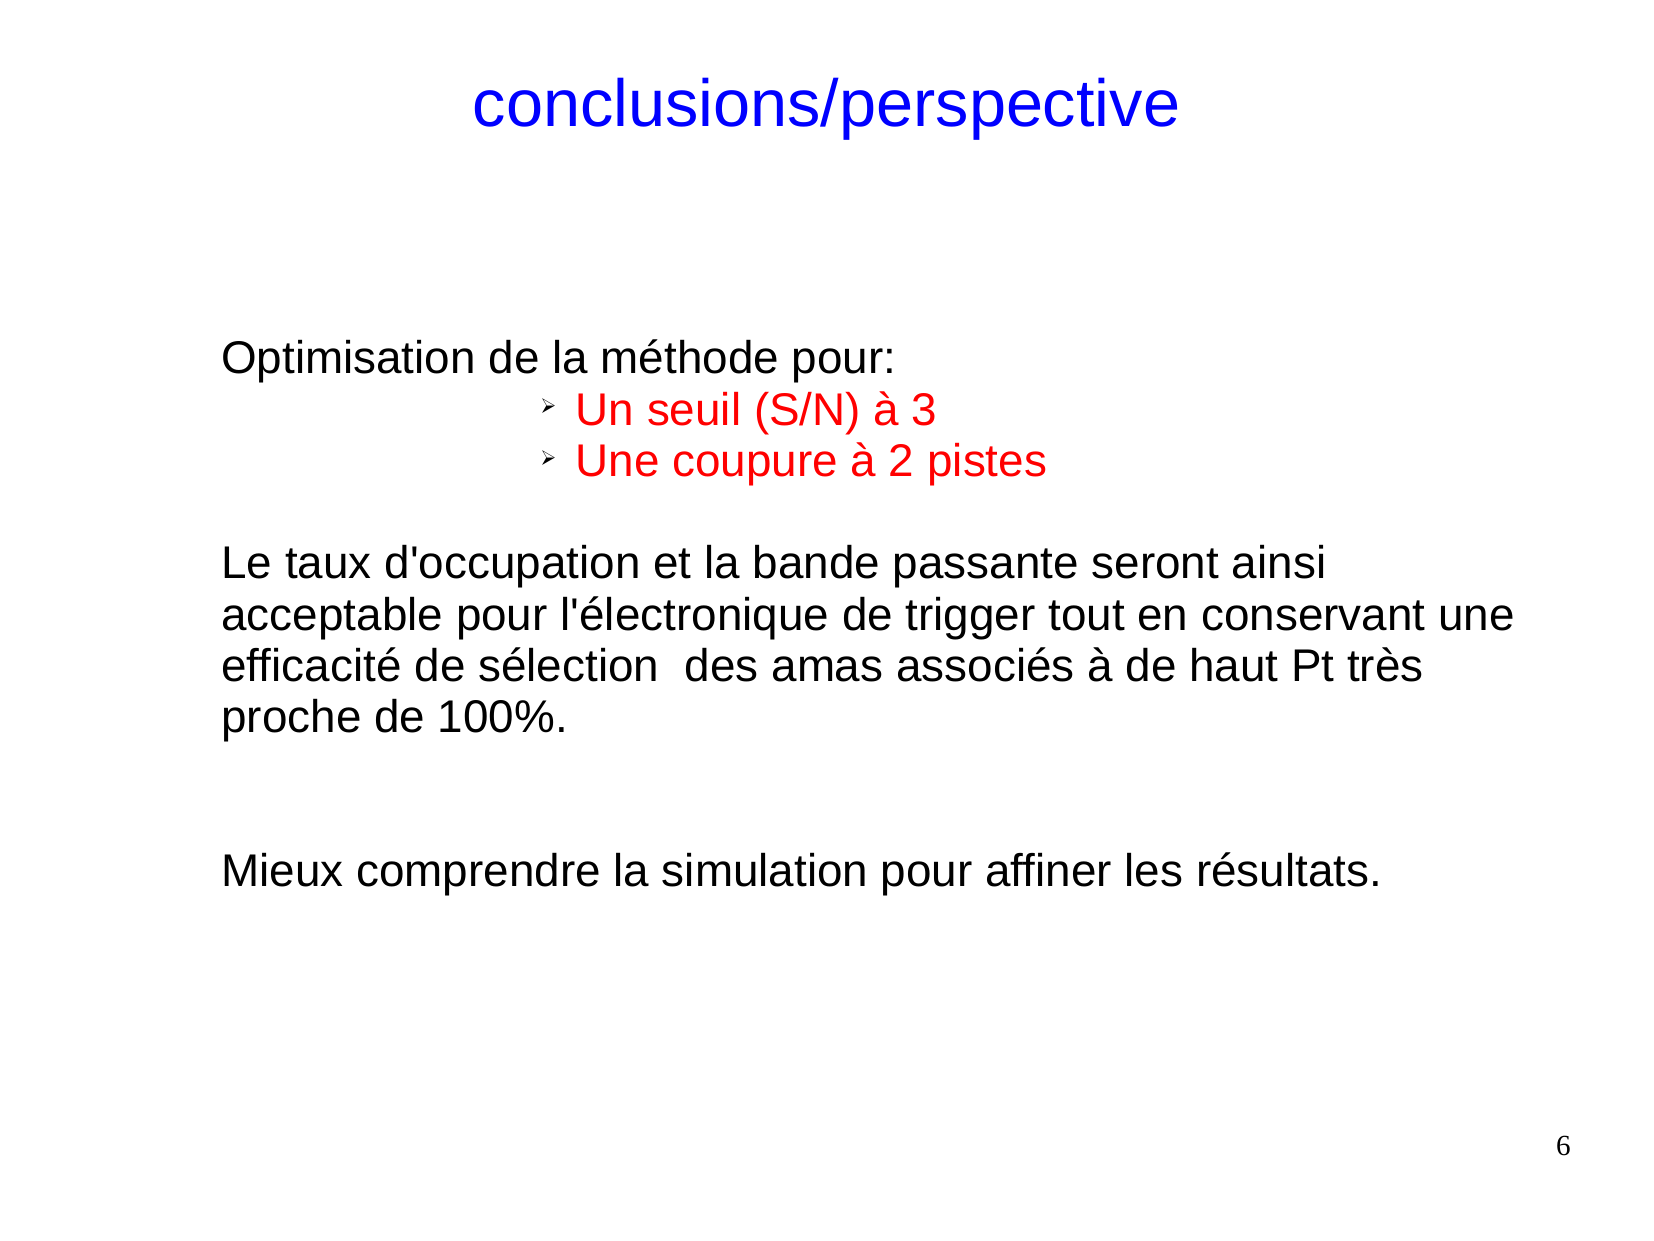

conclusions/perspective
Optimisation de la méthode pour:
Un seuil (S/N) à 3
Une coupure à 2 pistes
Le taux d'occupation et la bande passante seront ainsi acceptable pour l'électronique de trigger tout en conservant une efficacité de sélection des amas associés à de haut Pt très proche de 100%.
Mieux comprendre la simulation pour affiner les résultats.
6